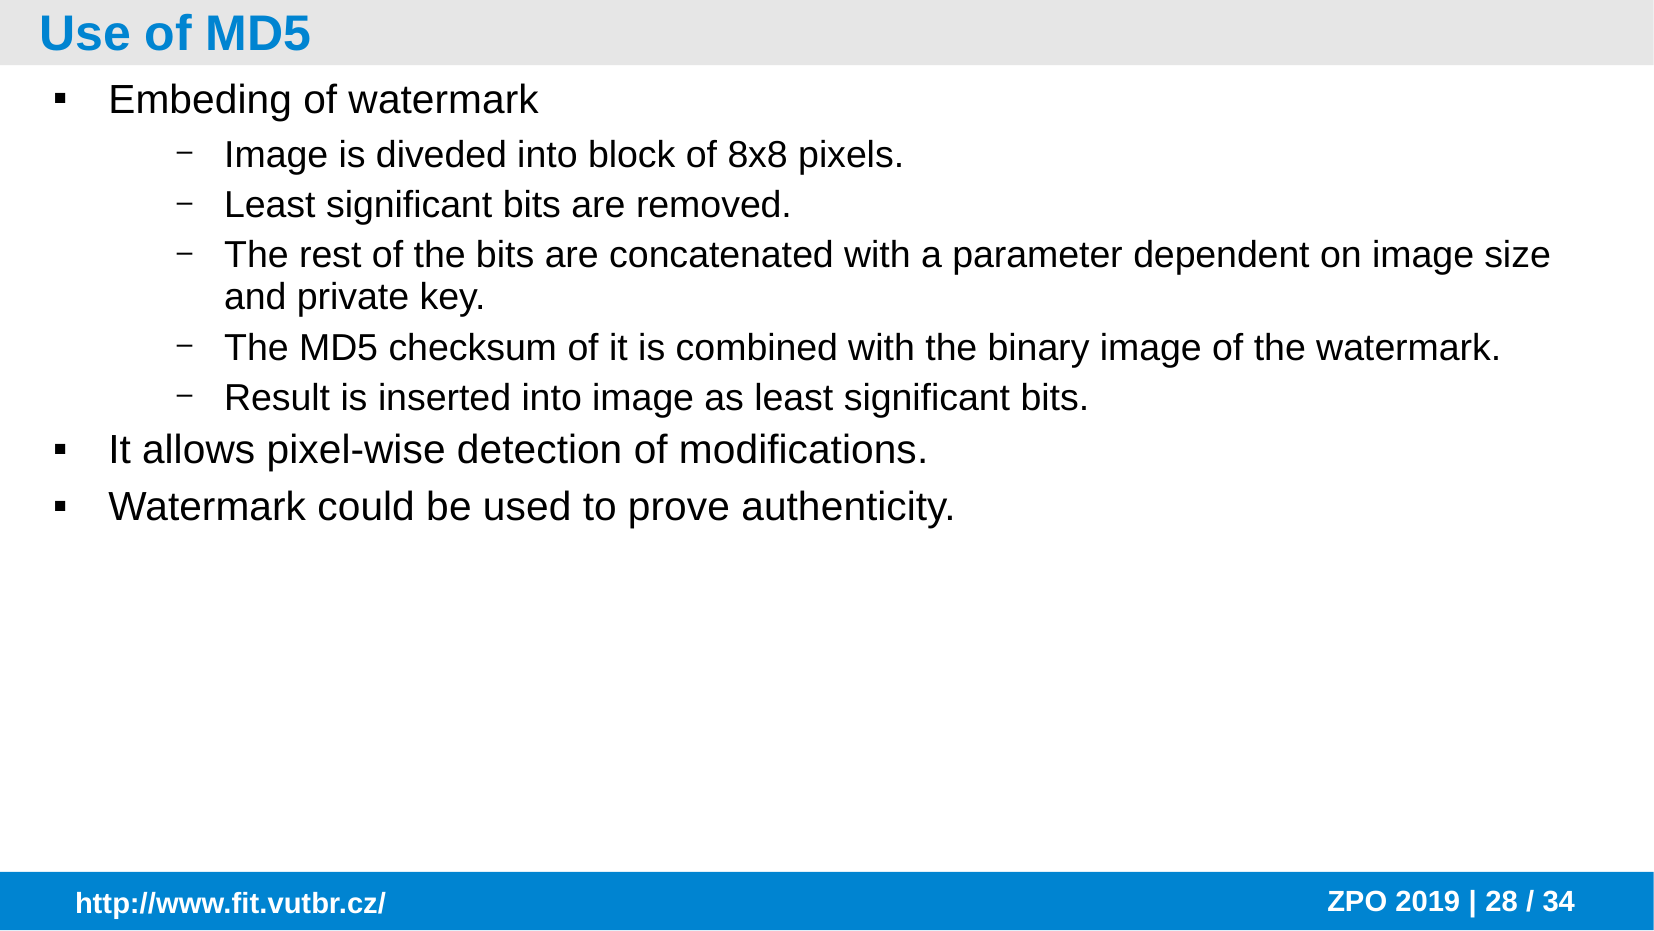

# Use of MD5
Embeding of watermark
Image is diveded into block of 8x8 pixels.
Least significant bits are removed.
The rest of the bits are concatenated with a parameter dependent on image size and private key.
The MD5 checksum of it is combined with the binary image of the watermark.
Result is inserted into image as least significant bits.
It allows pixel-wise detection of modifications.
Watermark could be used to prove authenticity.